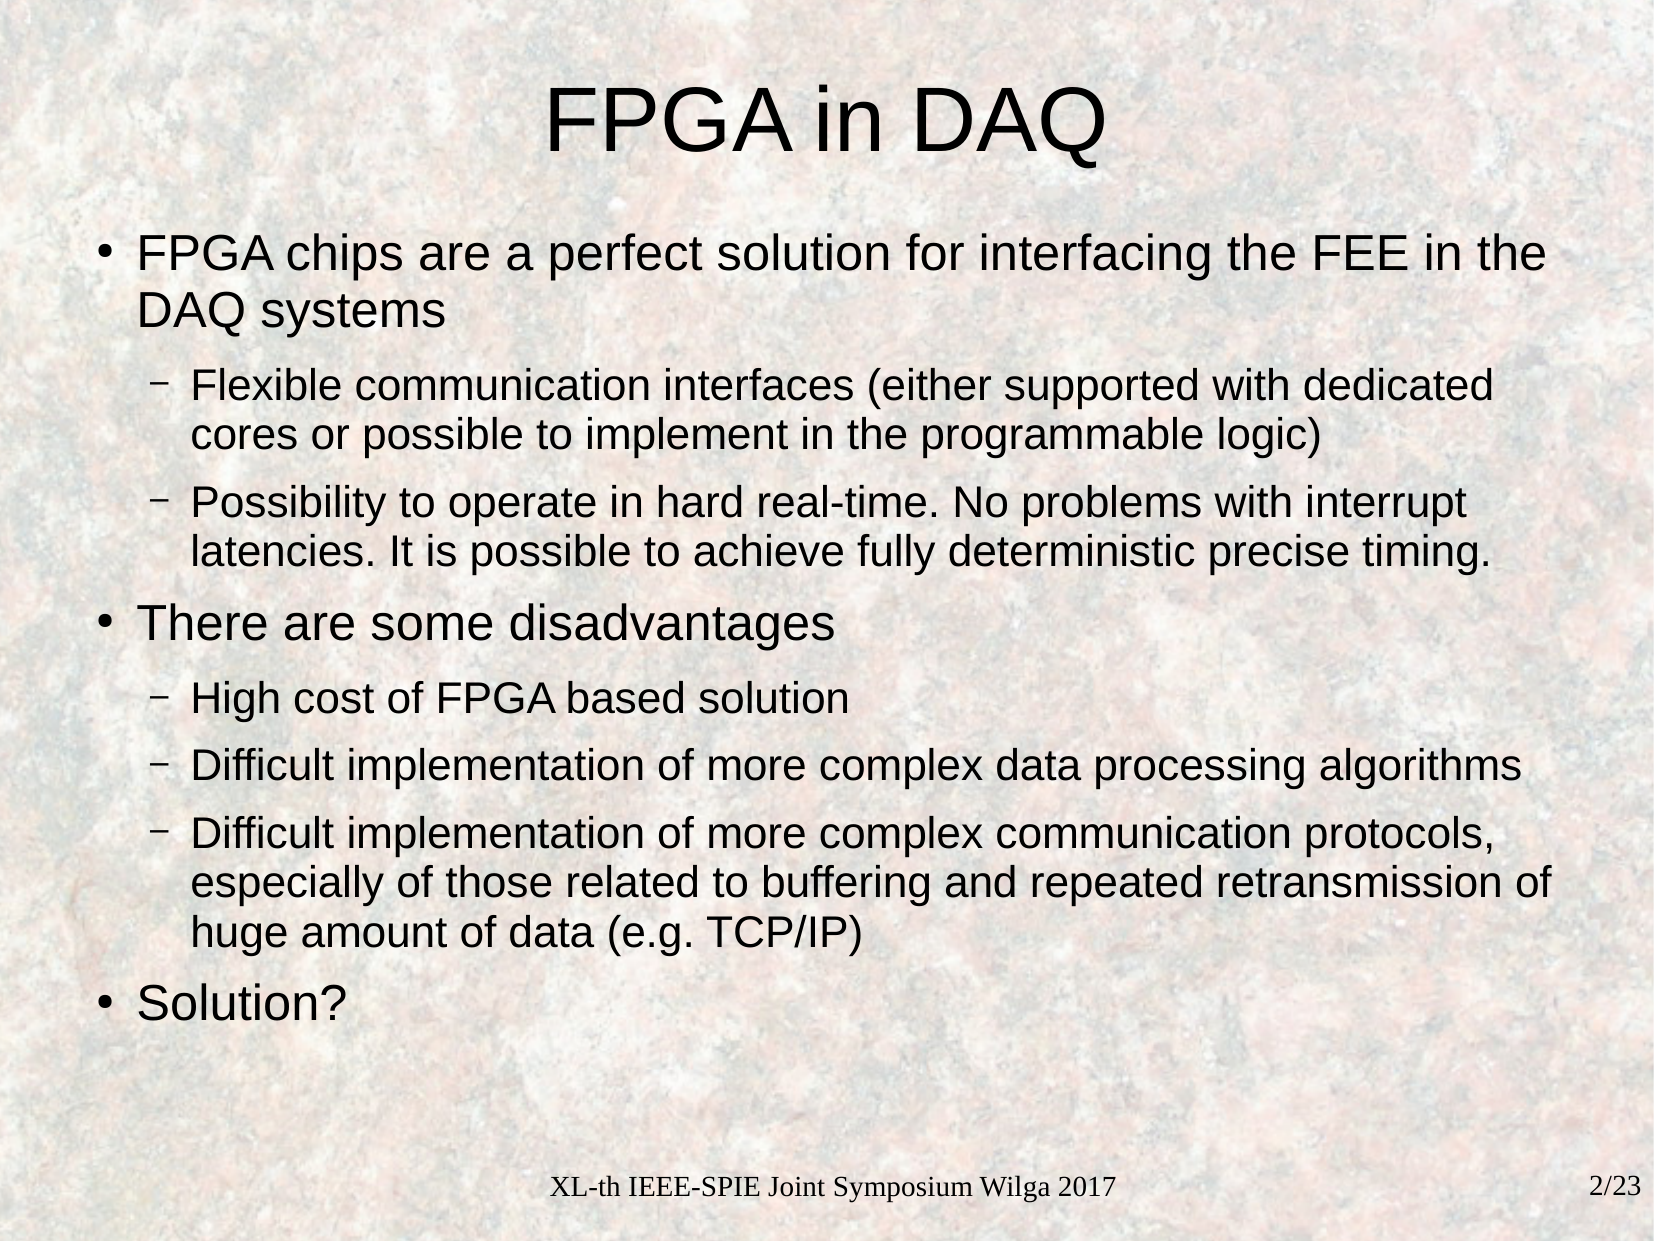

# FPGA in DAQ
FPGA chips are a perfect solution for interfacing the FEE in the DAQ systems
Flexible communication interfaces (either supported with dedicated cores or possible to implement in the programmable logic)
Possibility to operate in hard real-time. No problems with interrupt latencies. It is possible to achieve fully deterministic precise timing.
There are some disadvantages
High cost of FPGA based solution
Difficult implementation of more complex data processing algorithms
Difficult implementation of more complex communication protocols, especially of those related to buffering and repeated retransmission of huge amount of data (e.g. TCP/IP)
Solution?
2
CBM Collaboration Meeting 03.2017